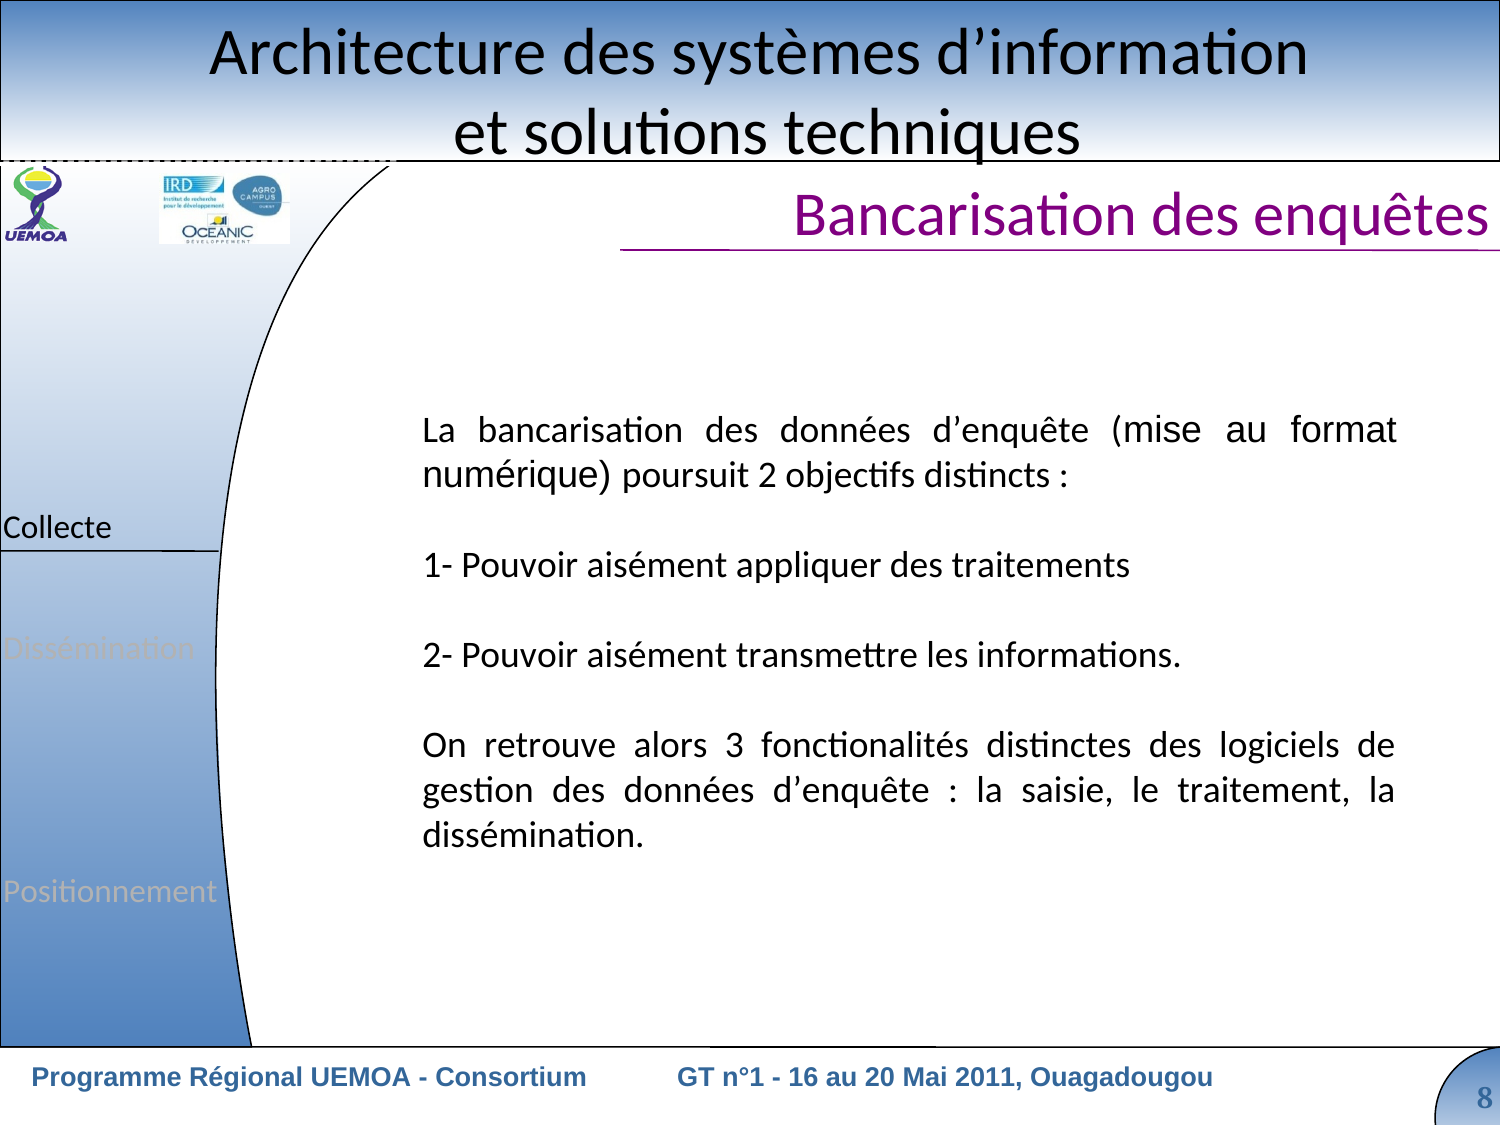

Architecture des systèmes d’information
et solutions techniques
Bancarisation des enquêtes
La bancarisation des données d’enquête (mise au format numérique) poursuit 2 objectifs distincts :
1- Pouvoir aisément appliquer des traitements
2- Pouvoir aisément transmettre les informations.
On retrouve alors 3 fonctionalités distinctes des logiciels de gestion des données d’enquête : la saisie, le traitement, la dissémination.
Collecte
Dissémination
Positionnement